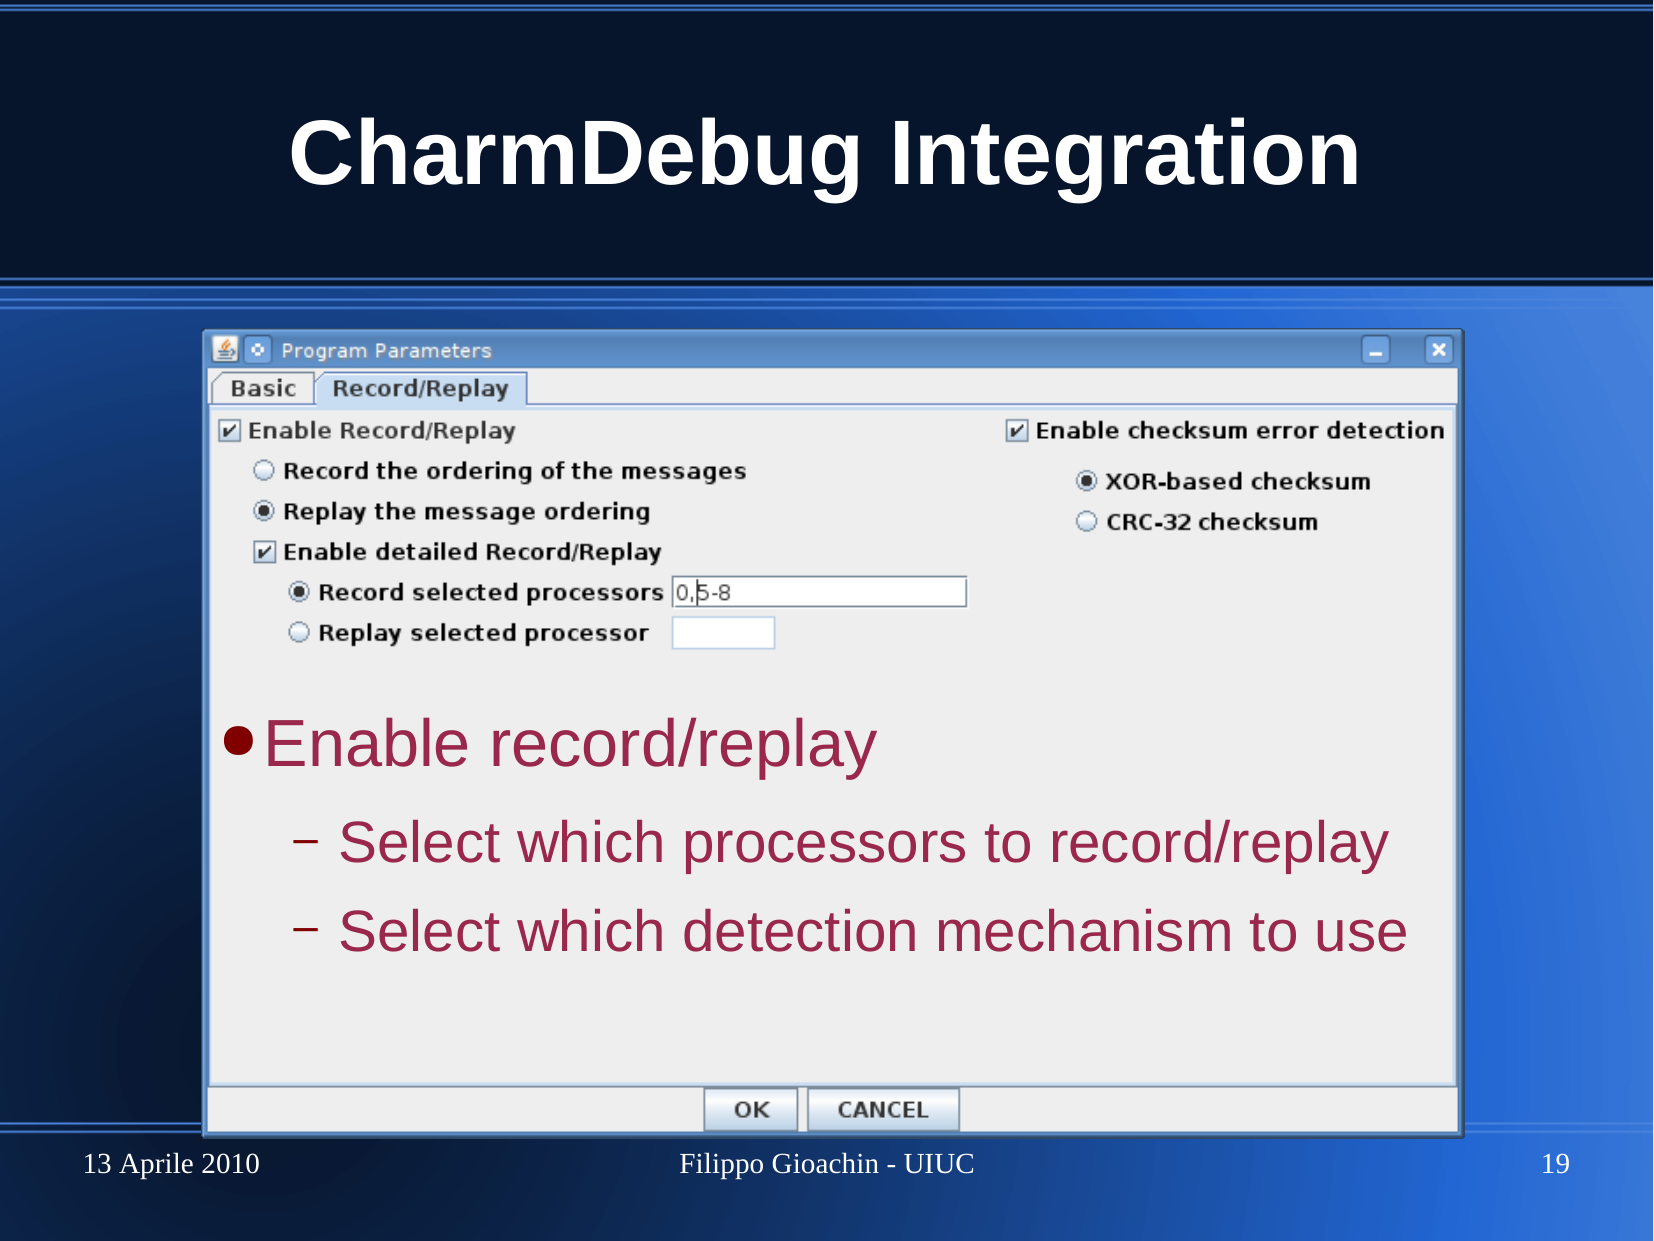

# CharmDebug Integration
Enable record/replay
Select which processors to record/replay
Select which detection mechanism to use
13 Aprile 2010
Filippo Gioachin - UIUC
19